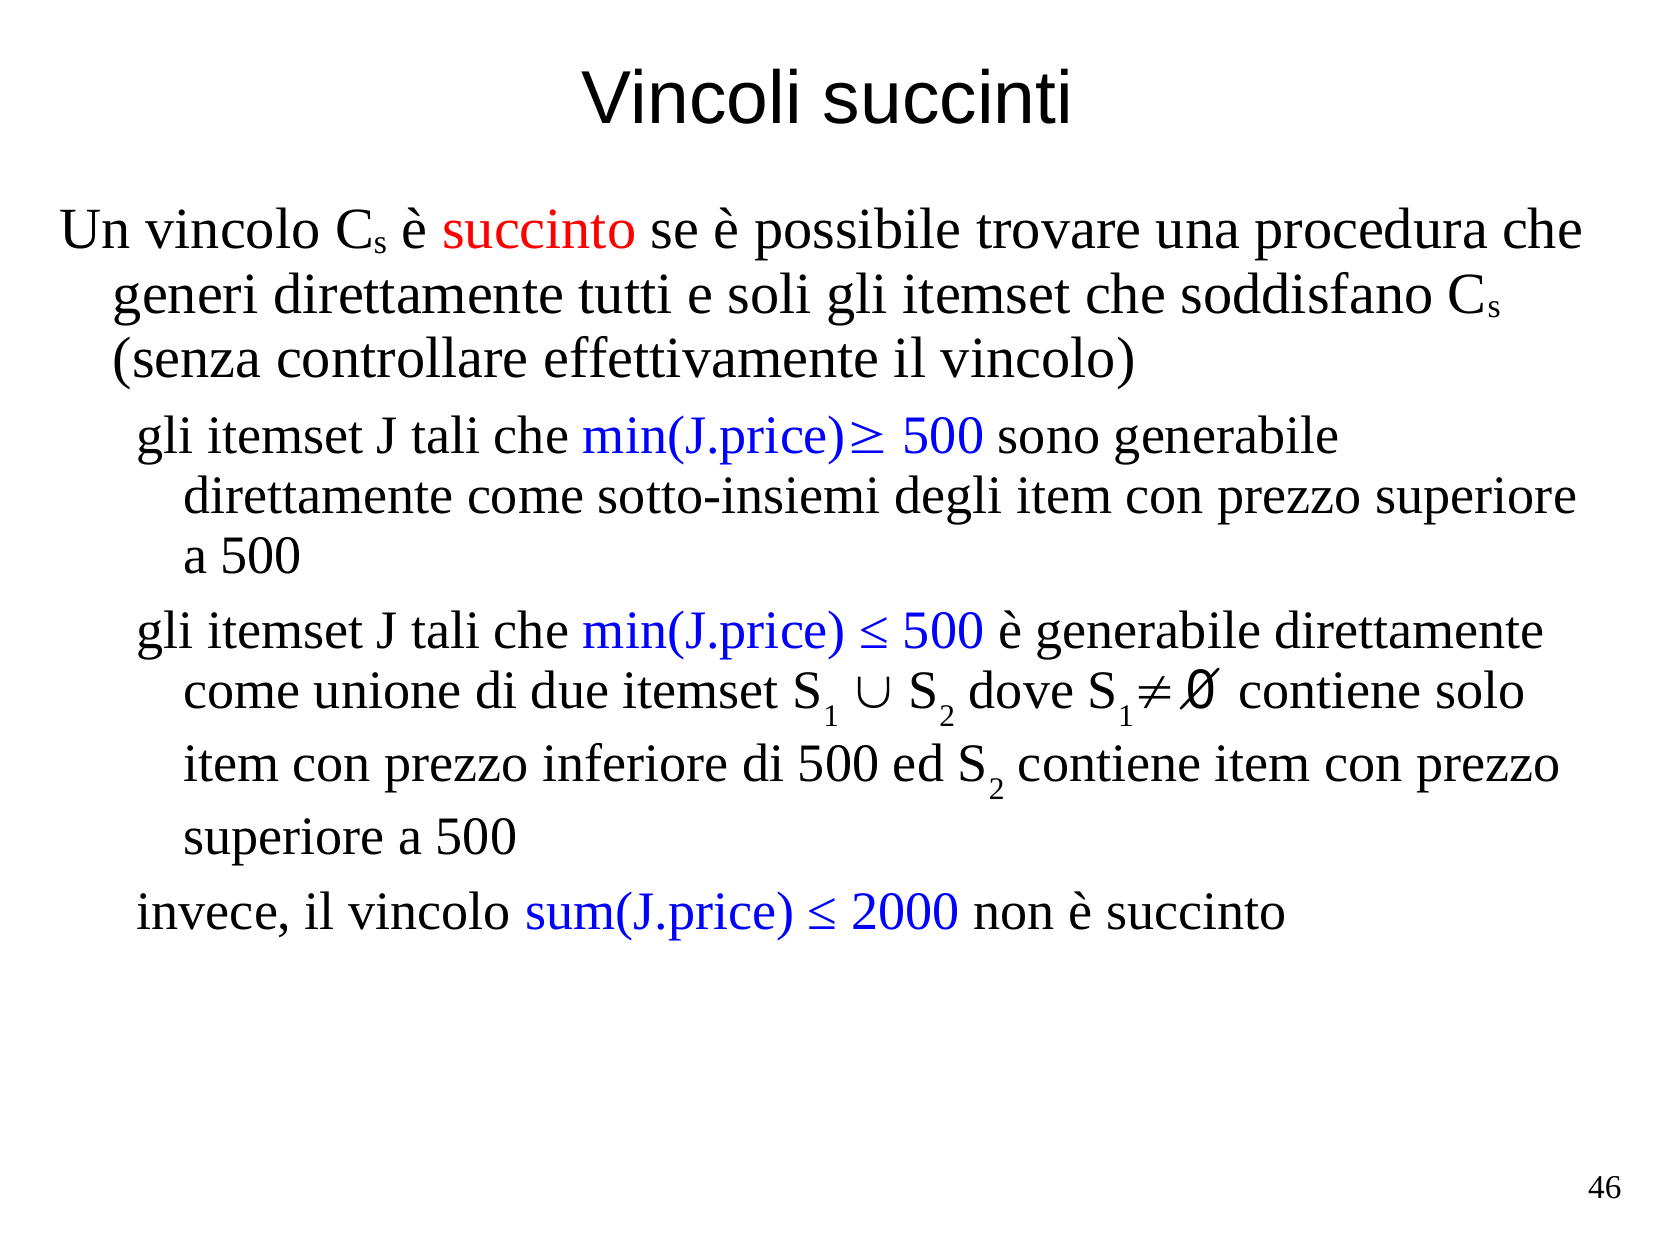

# Vincoli succinti
Un vincolo Cs è succinto se è possibile trovare una procedura che generi direttamente tutti e soli gli itemset che soddisfano Cs (senza controllare effettivamente il vincolo)
gli itemset J tali che min(J.price)≥ 500 sono generabile direttamente come sotto-insiemi degli item con prezzo superiore a 500
gli itemset J tali che min(J.price) ≤ 500 è generabile direttamente come unione di due itemset S1 ∪ S2 dove S1≠∅ contiene solo item con prezzo inferiore di 500 ed S2 contiene item con prezzo superiore a 500
invece, il vincolo sum(J.price) ≤ 2000 non è succinto